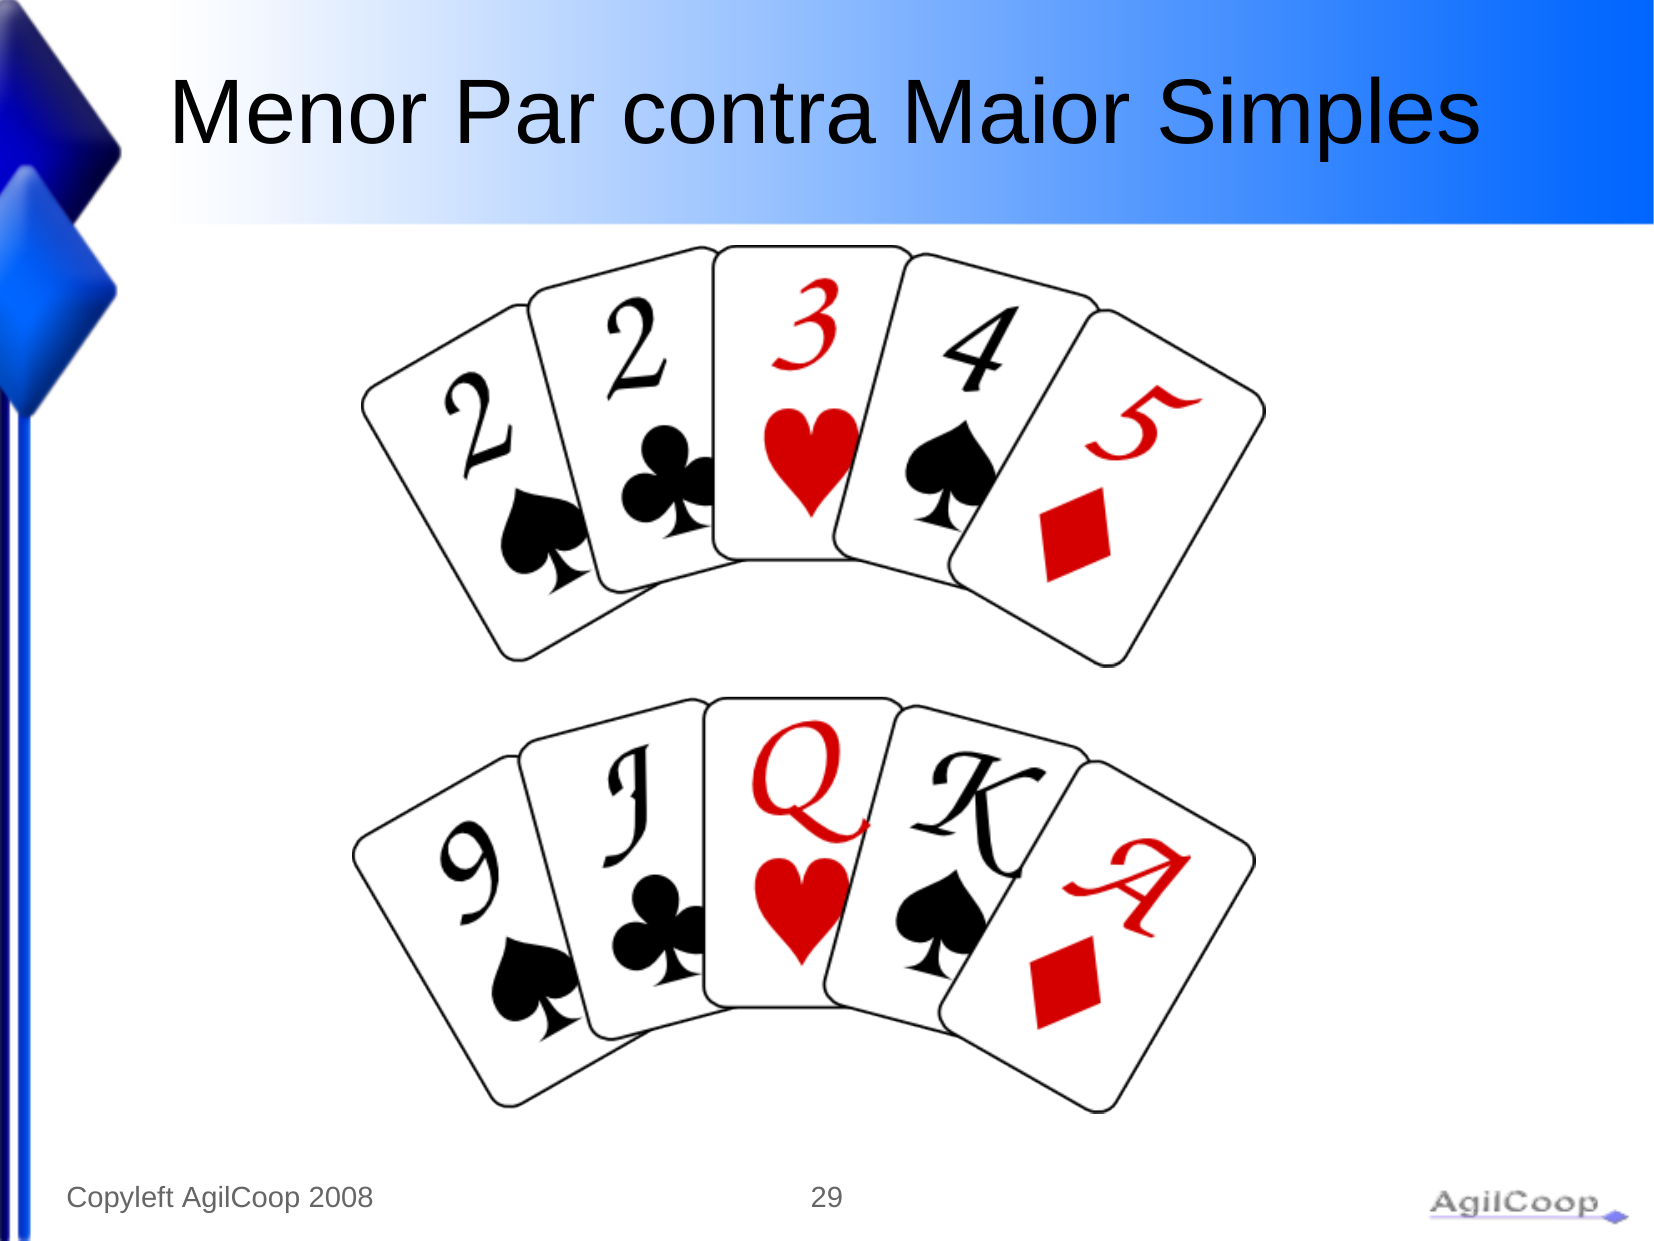

# Menor Par contra Maior Simples
Copyleft AgilCoop 2008
29